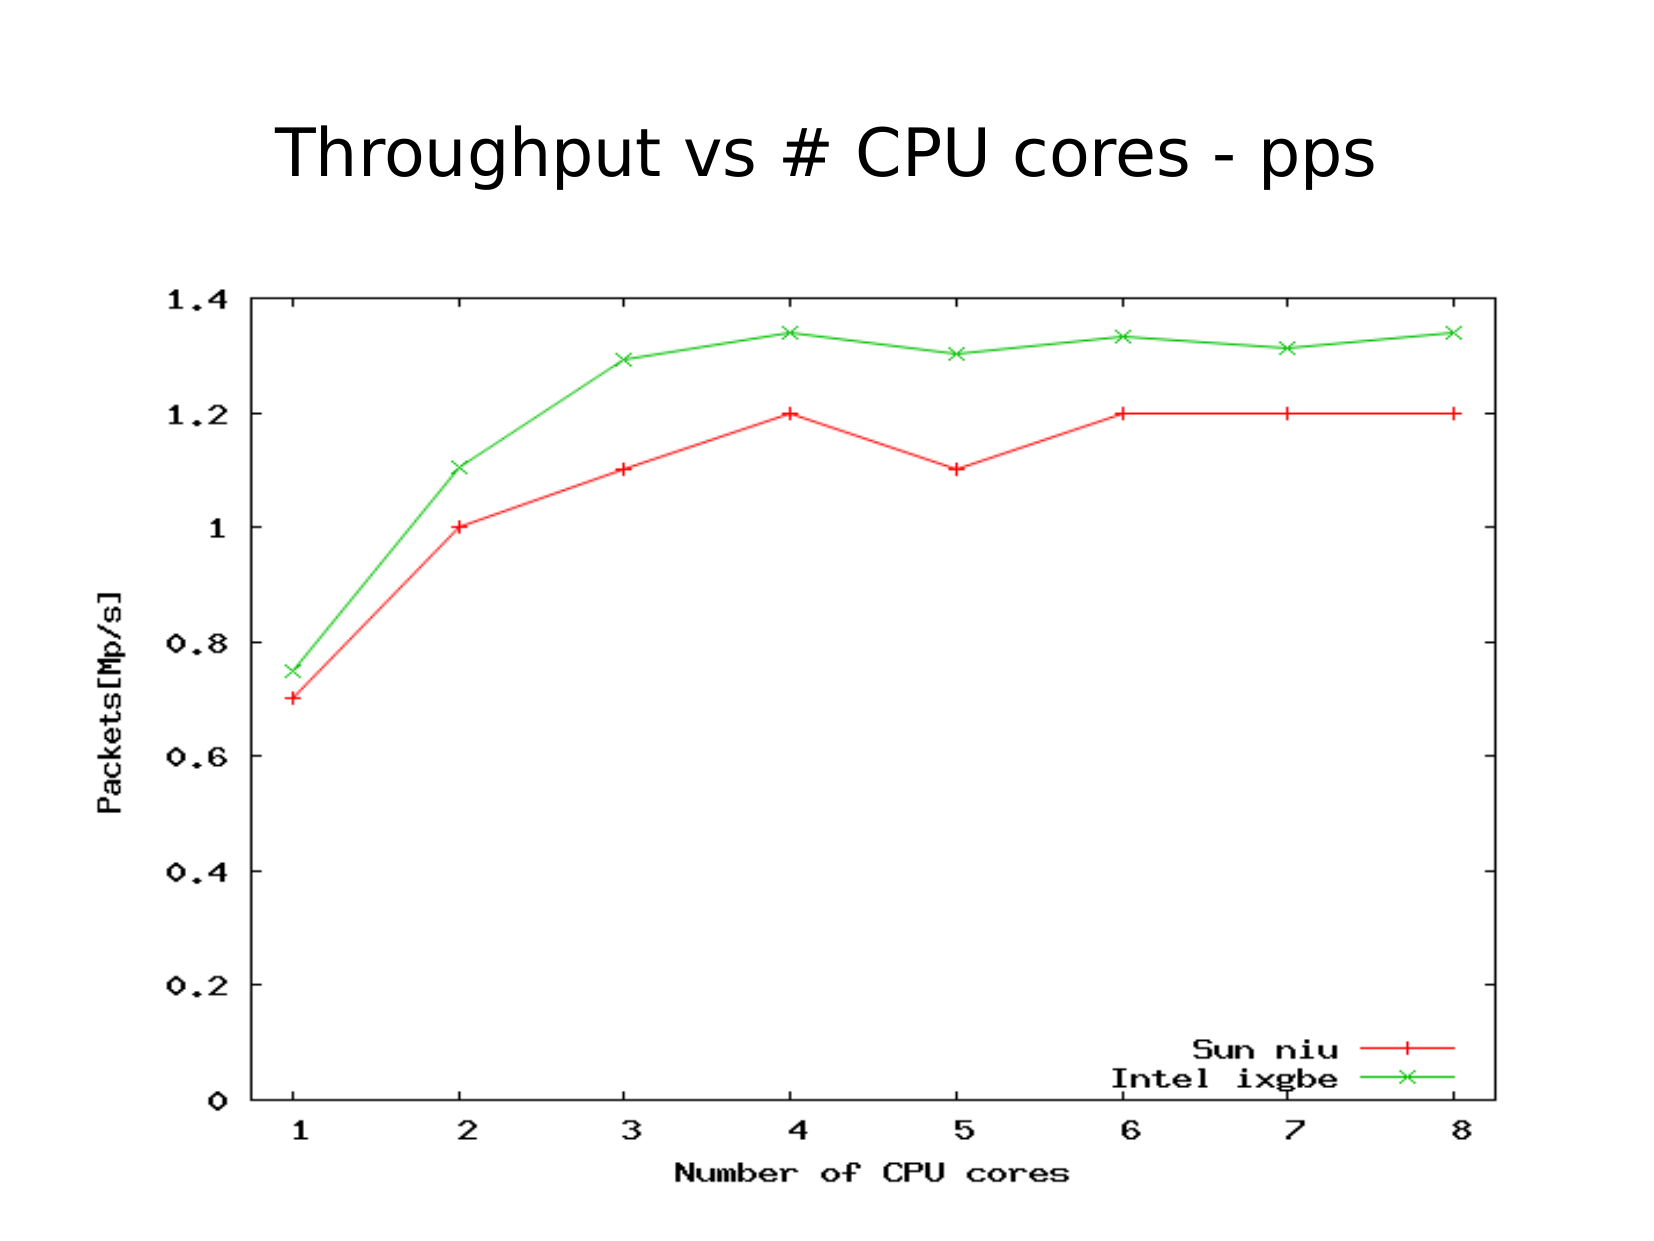

# Throughput vs # CPU cores - pps